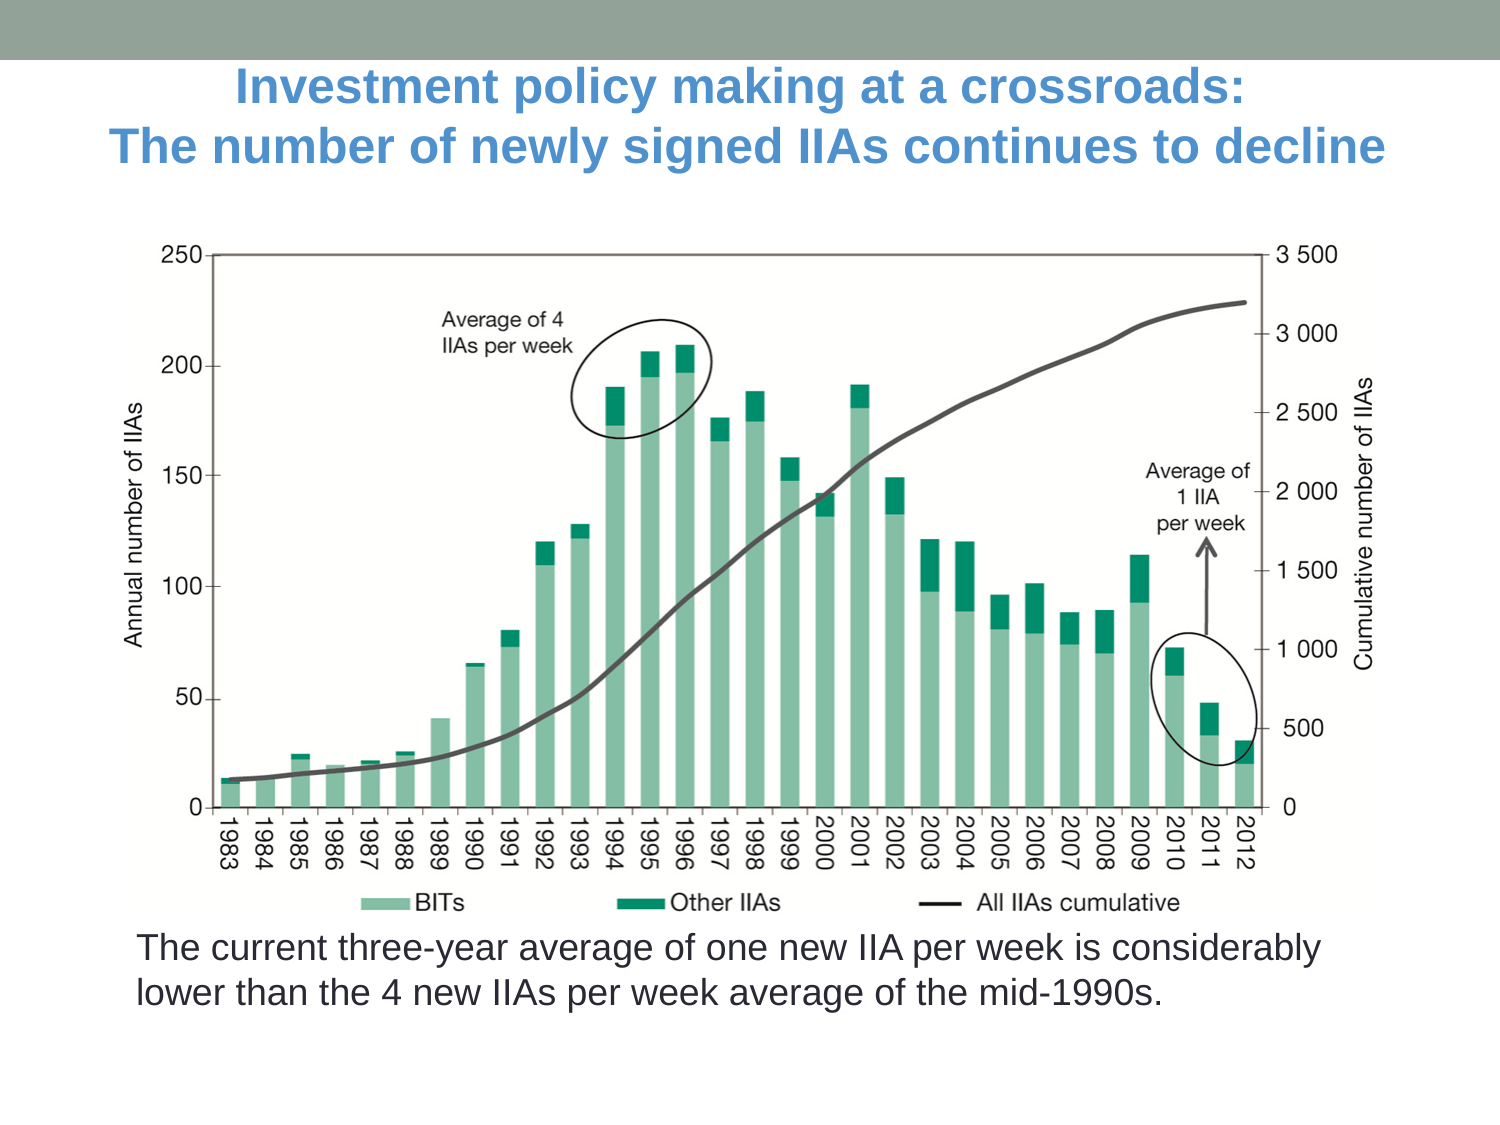

Investment policy making at a crossroads:
The number of newly signed IIAs continues to decline
Trends in IIAs, 1983–2012
The current three-year average of one new IIA per week is considerably lower than the 4 new IIAs per week average of the mid-1990s.